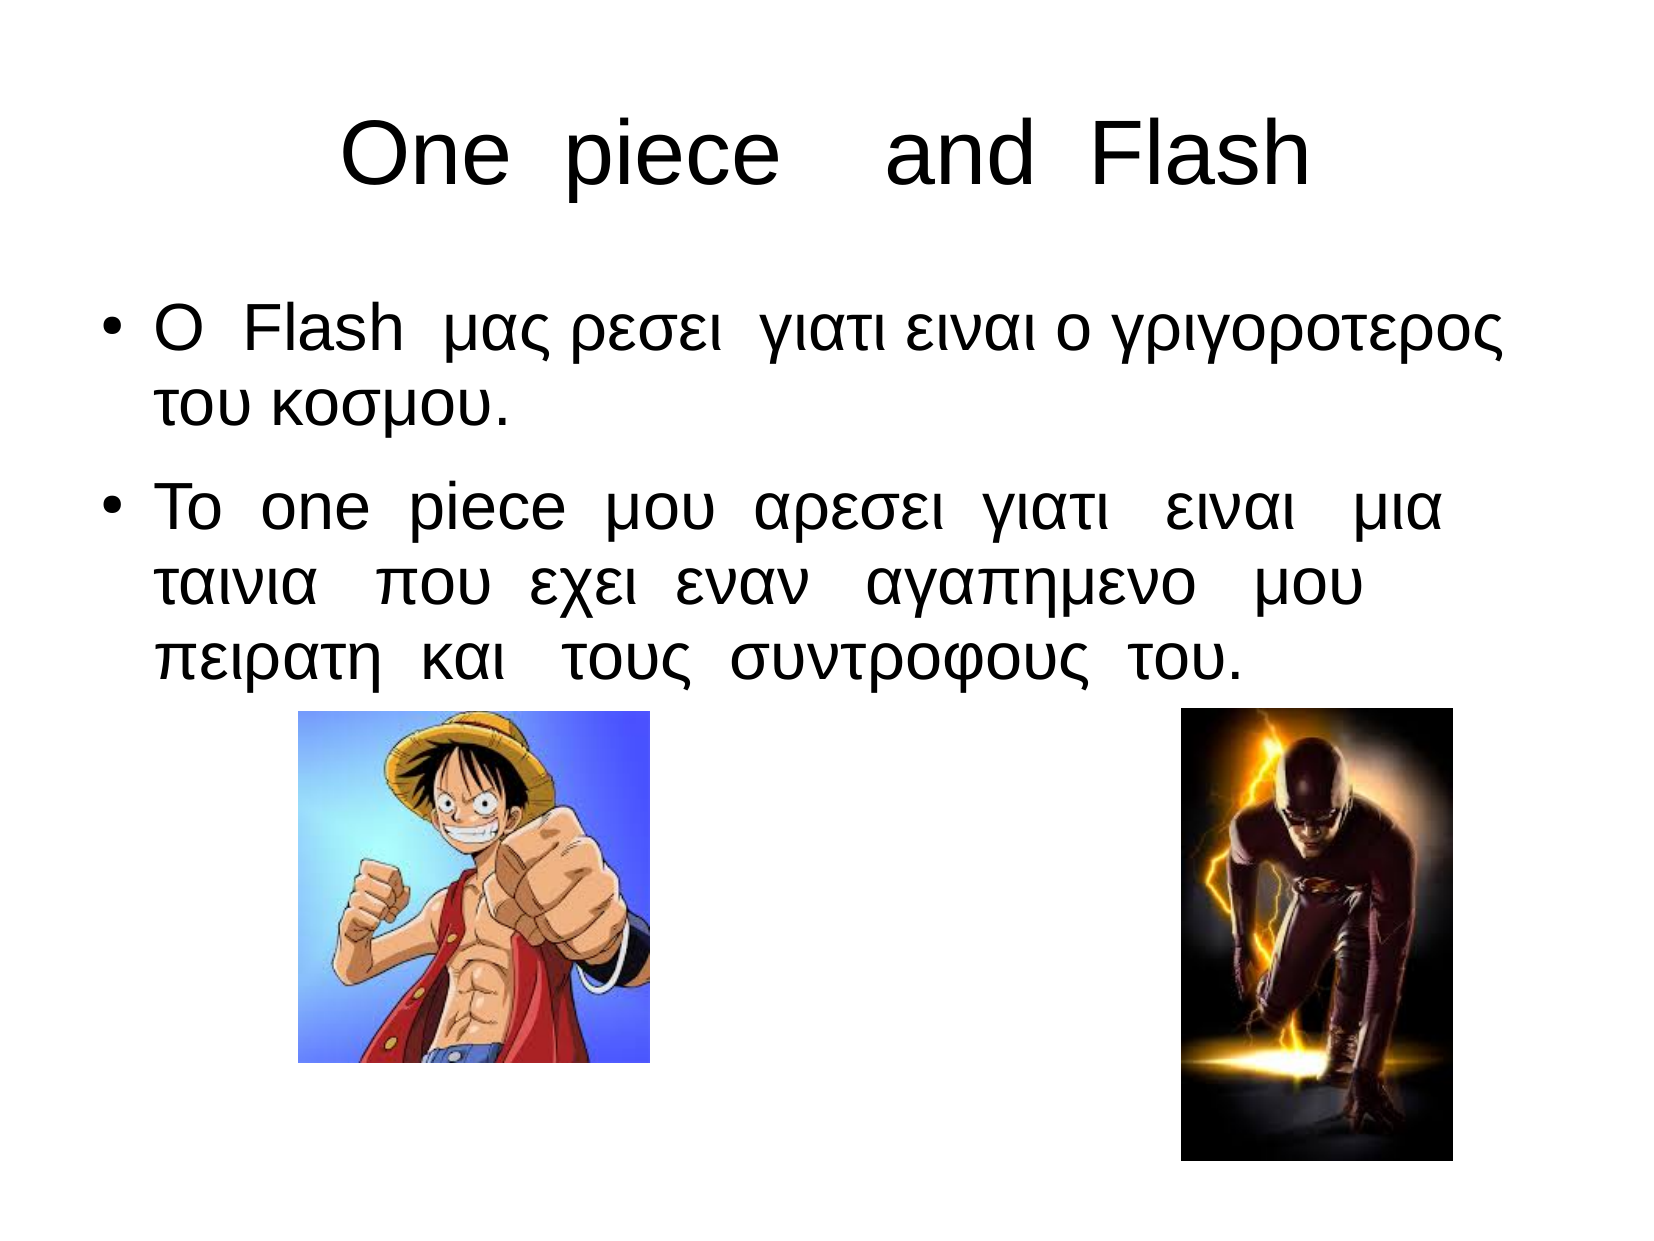

# One piece and Flash
O Flash μας ρεσει γιατι ειναι ο γριγοροτερος του κοσμου.
Το one piece μου αρεσει γιατι ειναι μια ταινια που εχει εναν αγαπημενο μου πειρατη και τους συντροφους του.